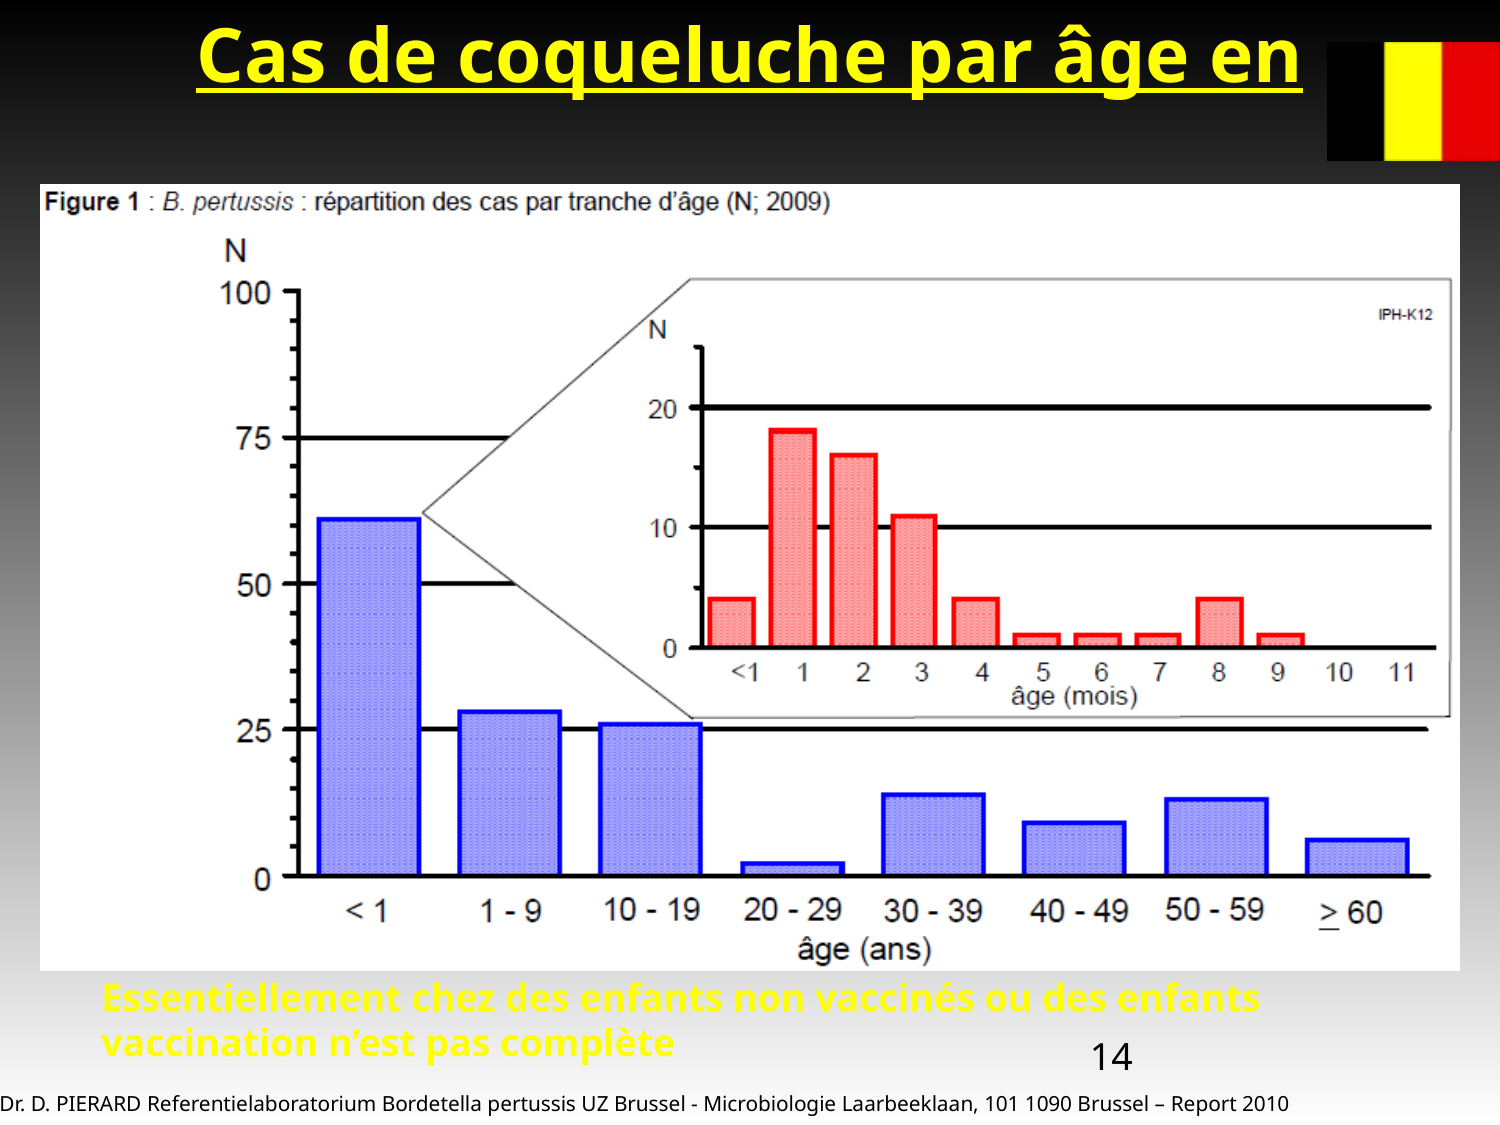

# Cas de coqueluche par âge en
Essentiellement chez des enfants non vaccinés ou des enfants						 dont la vaccination n’est pas complète
Dr. D. PIERARD Referentielaboratorium Bordetella pertussis UZ Brussel - Microbiologie Laarbeeklaan, 101 1090 Brussel – Report 2010